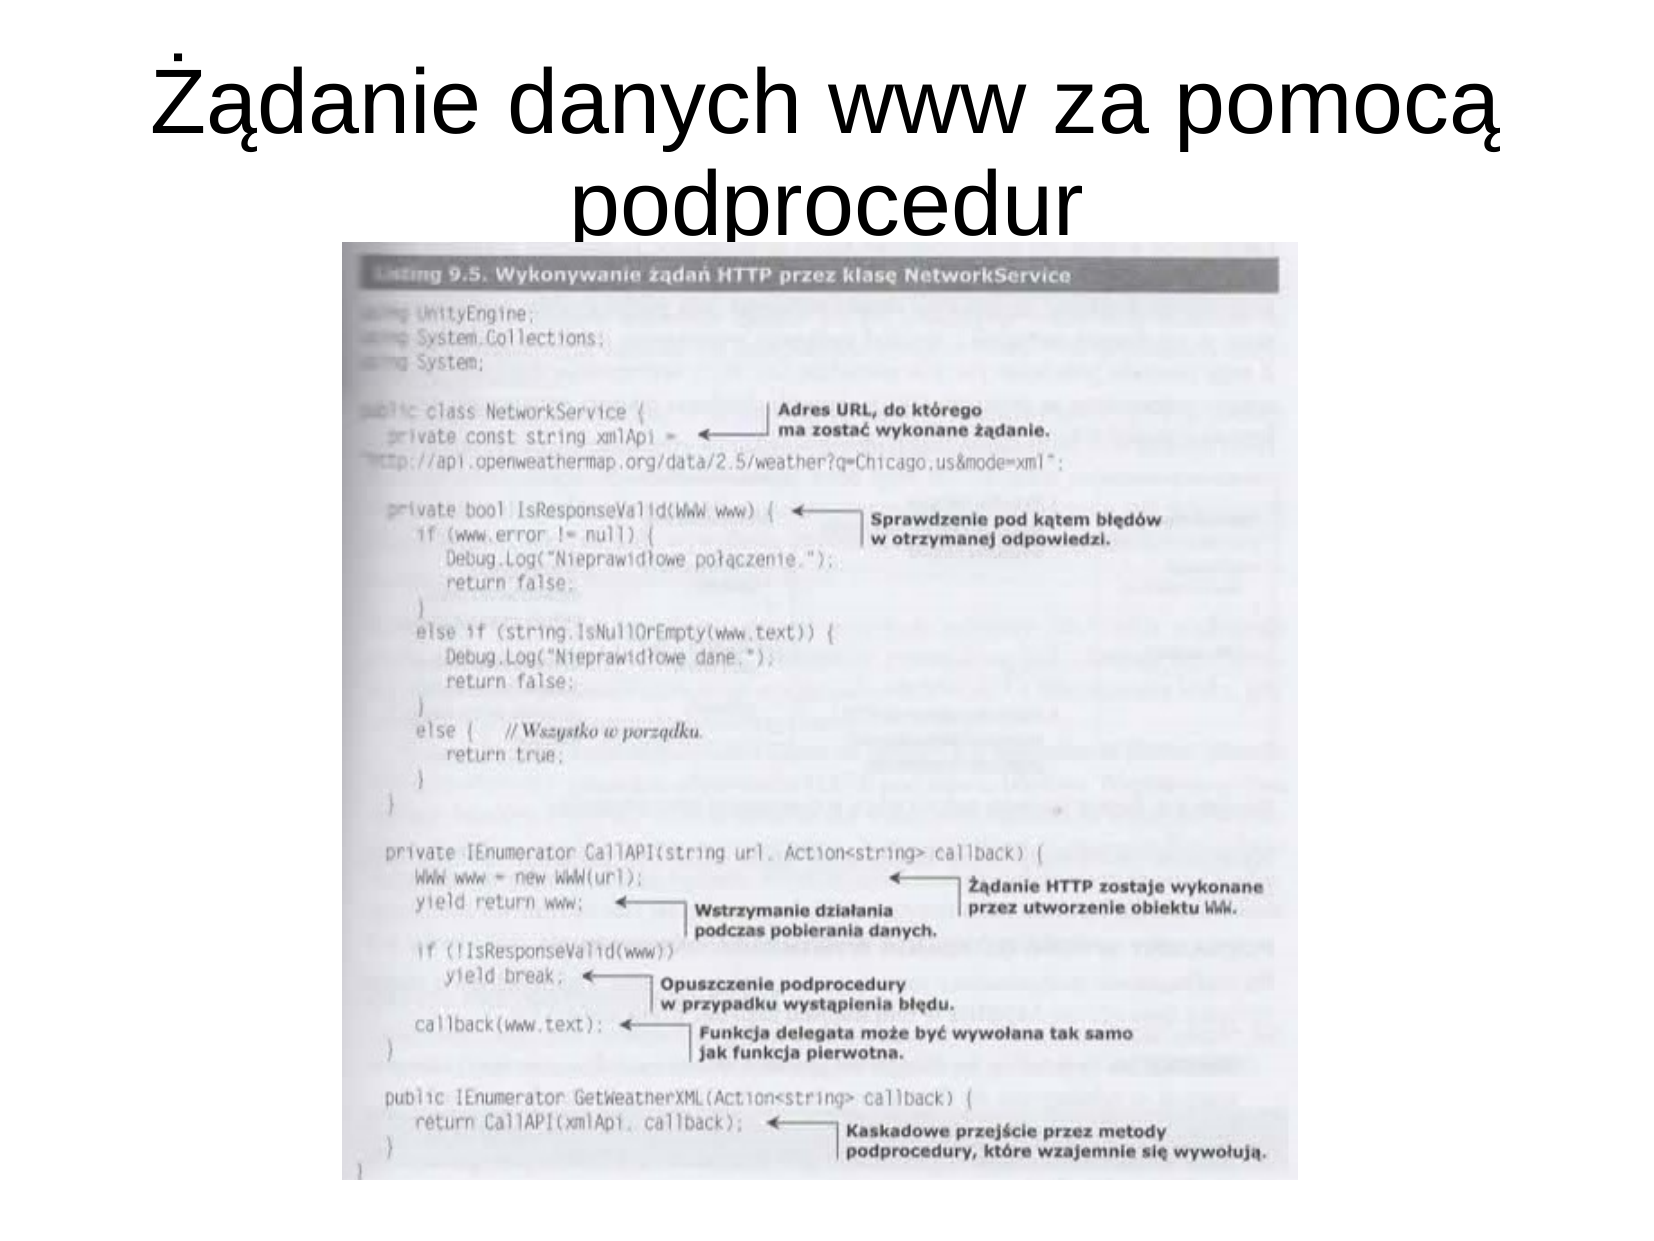

# Żądanie danych www za pomocą podprocedur